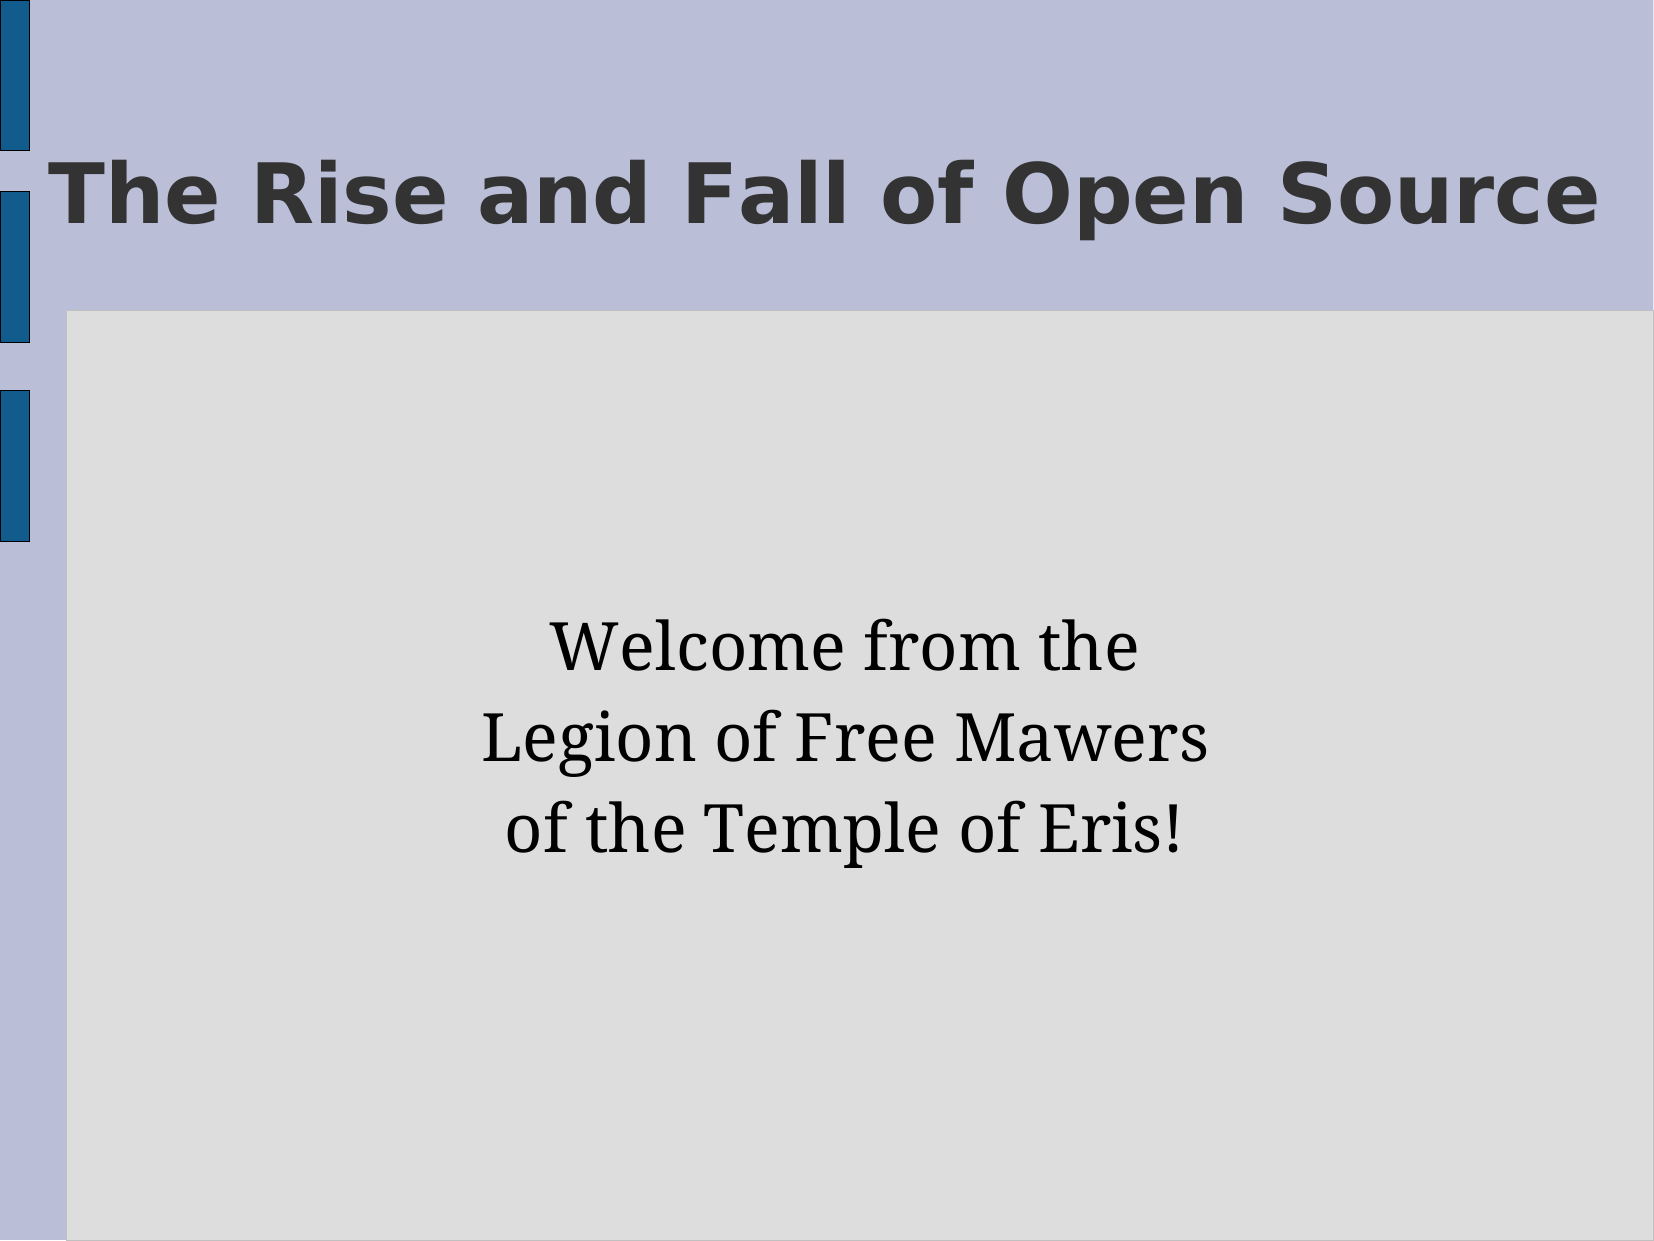

# The Rise and Fall of Open Source
Welcome from the
Legion of Free Mawers
of the Temple of Eris!